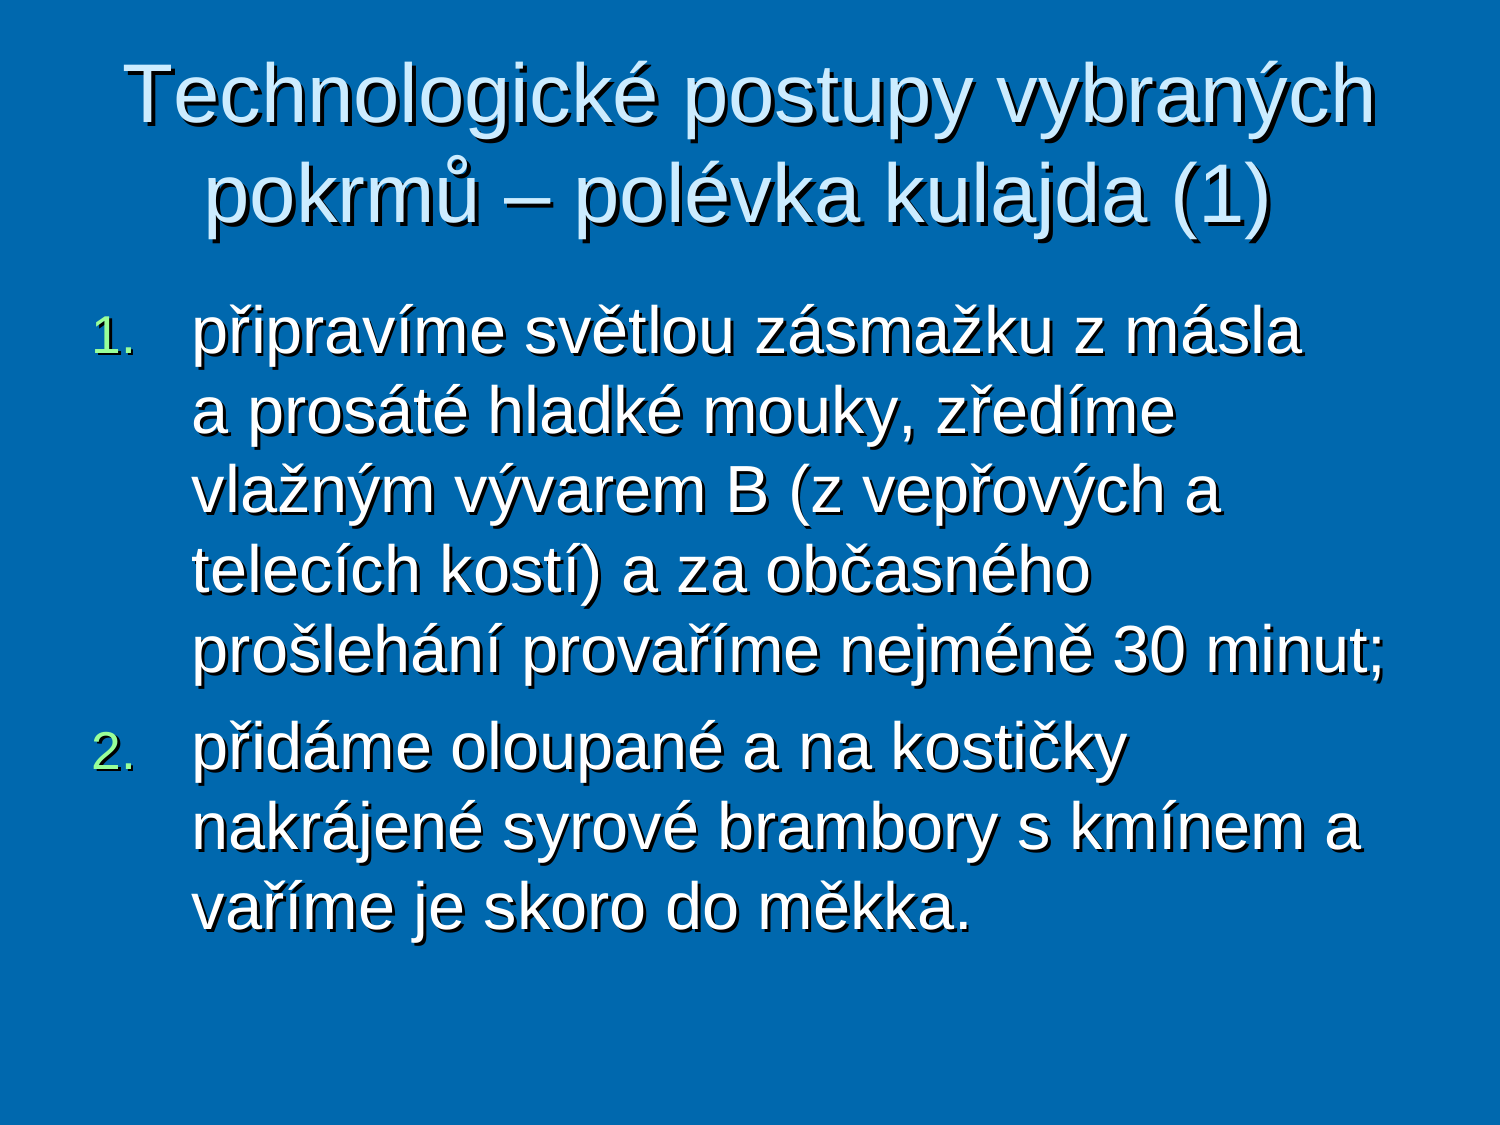

# Technologické postupy vybraných pokrmů – polévka kulajda (1)
připravíme světlou zásmažku z másla
a prosáté hladké mouky, zředíme vlažným vývarem B (z vepřových a telecích kostí) a za občasného prošlehání provaříme nejméně 30 minut;
přidáme oloupané a na kostičky nakrájené syrové brambory s kmínem a vaříme je skoro do měkka.